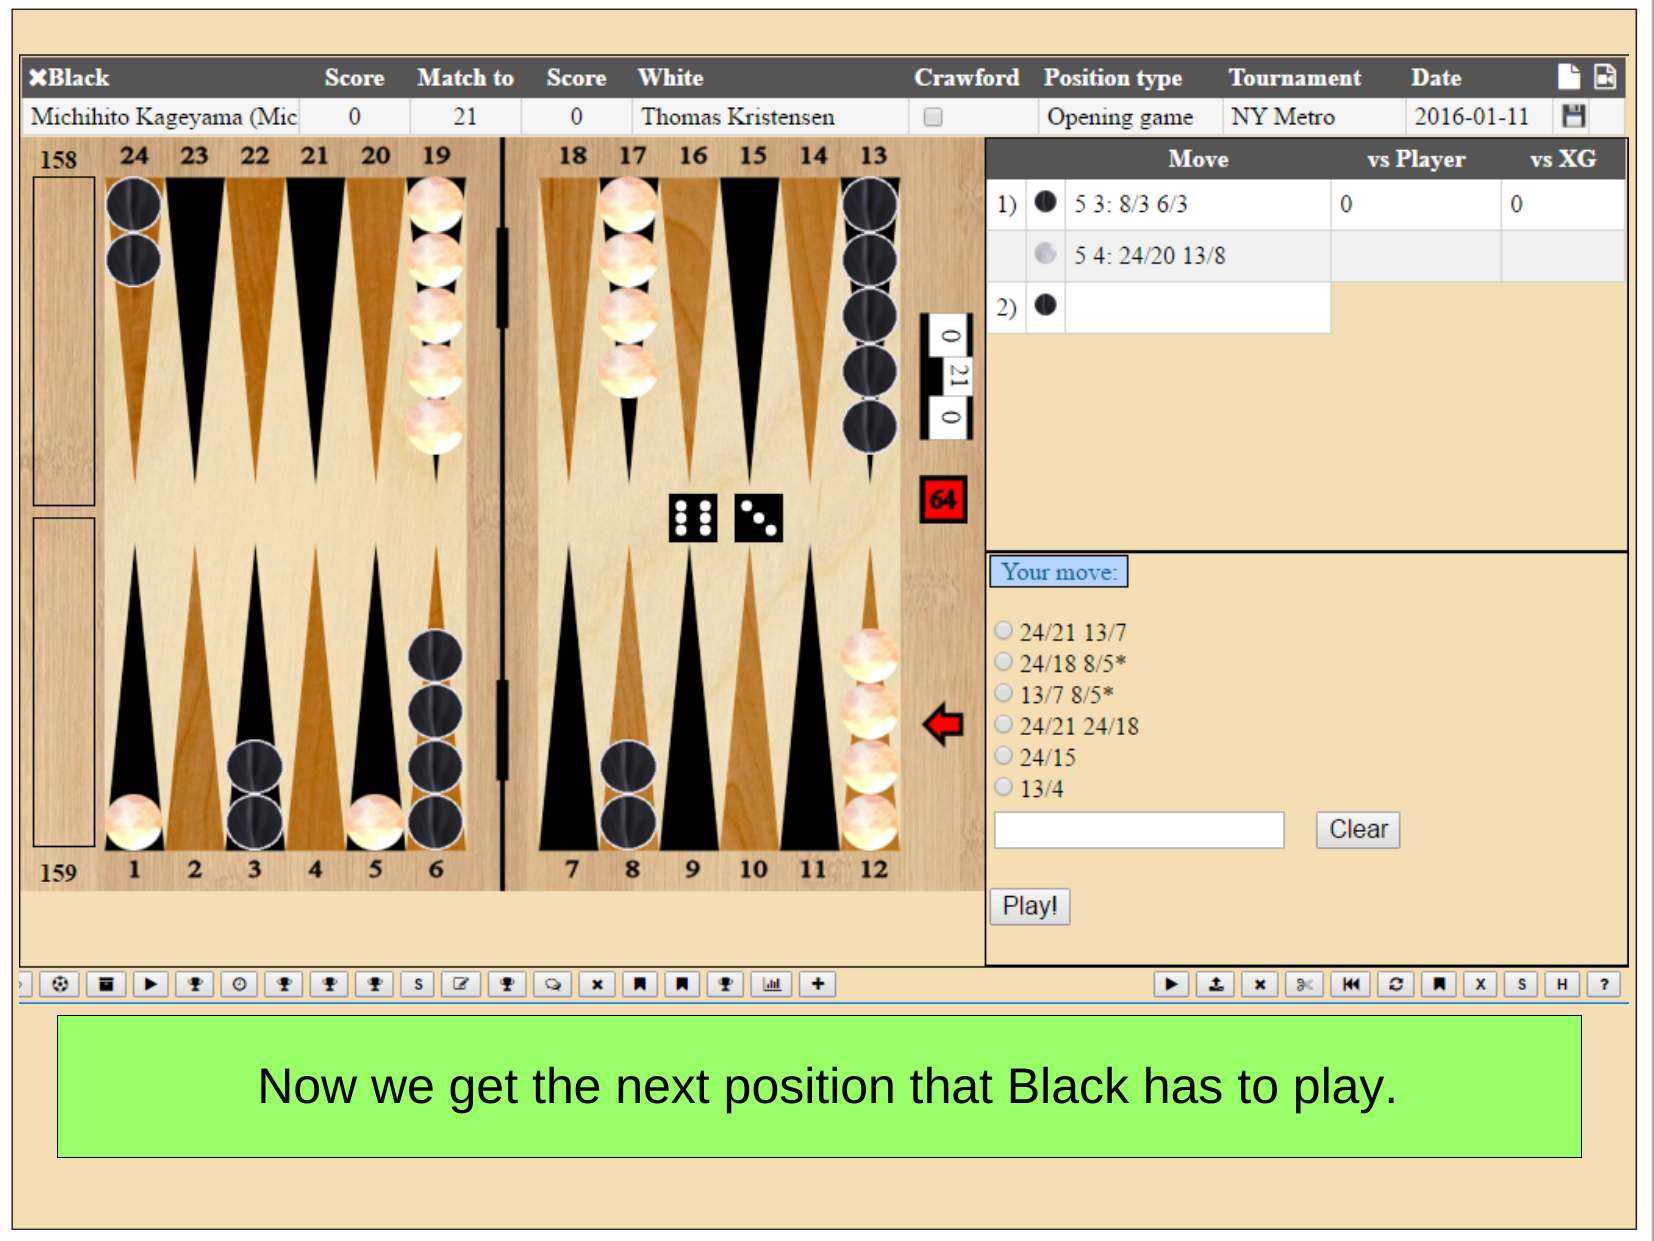

# Backgammon Studio
Now we get the next position that Black has to play.